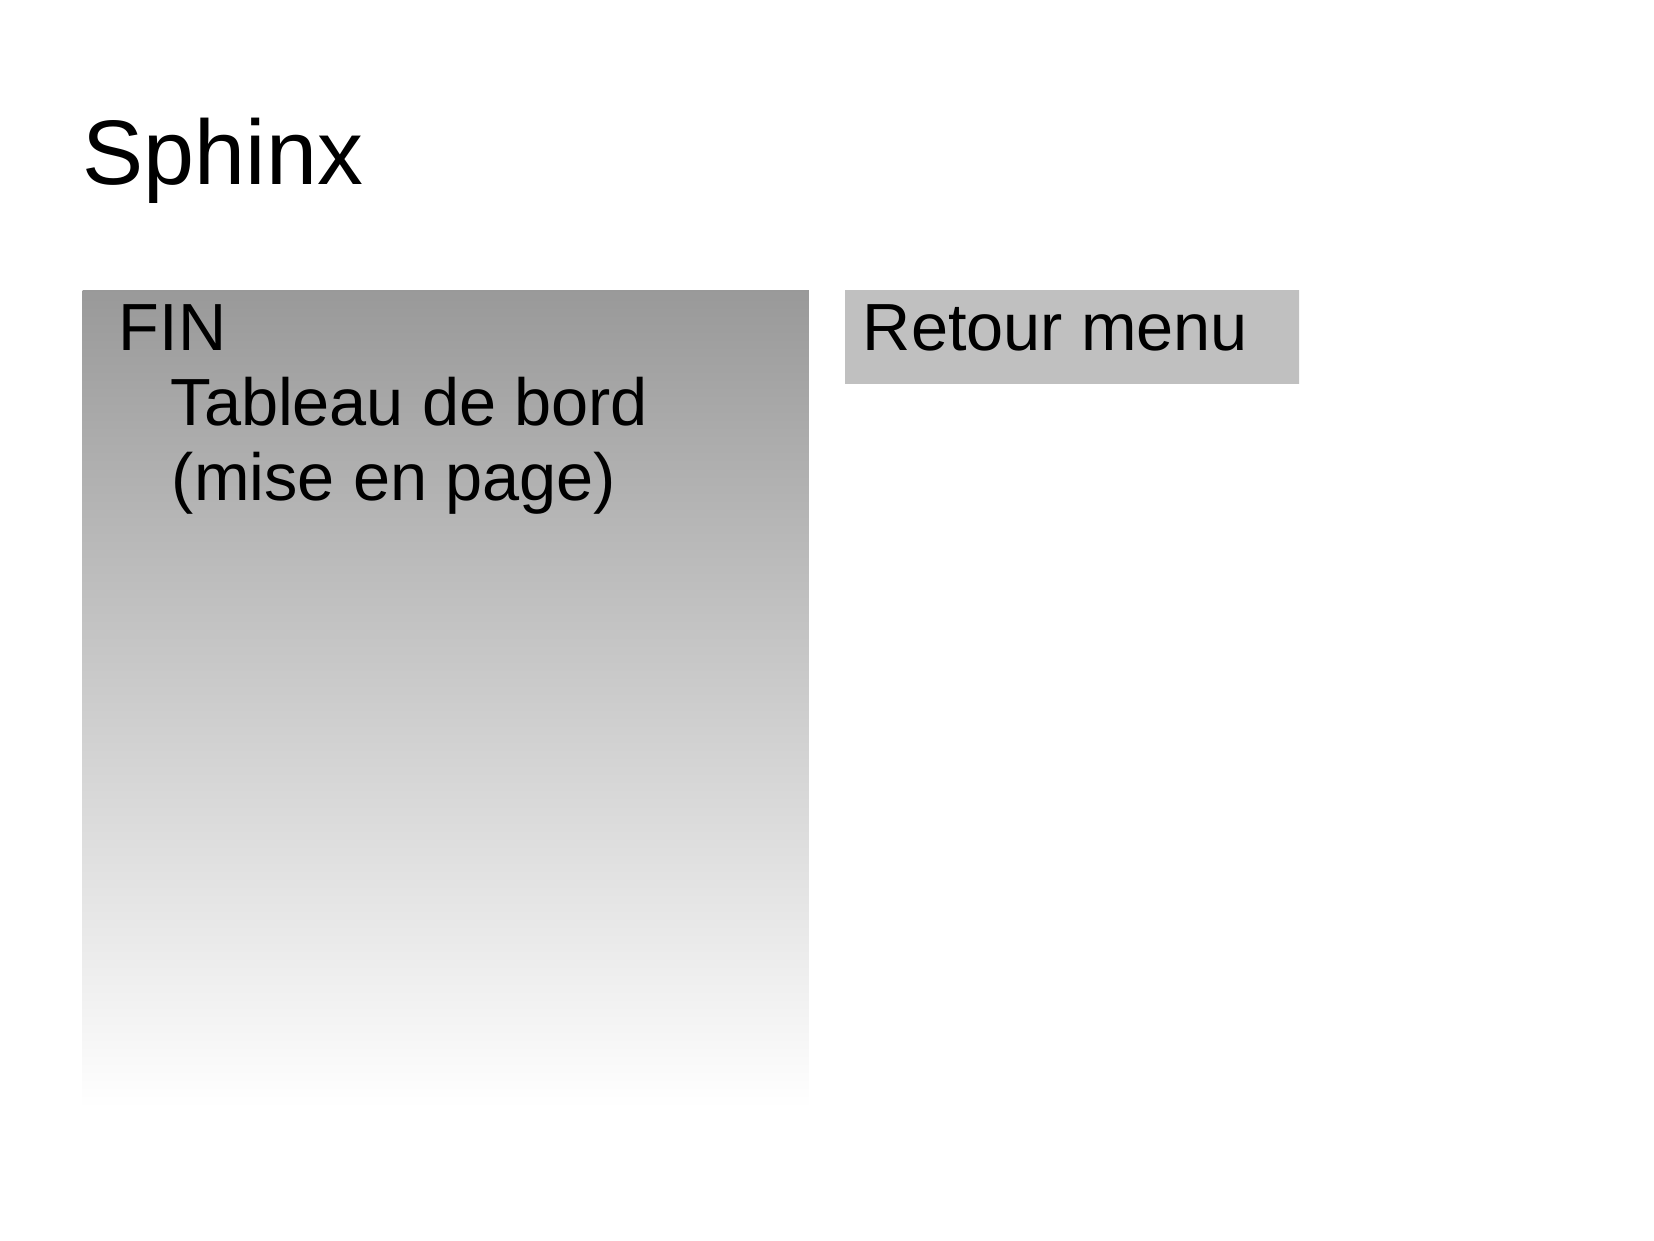

# Sphinx
 FIN
 Tableau de bord
 (mise en page)
Retour menu